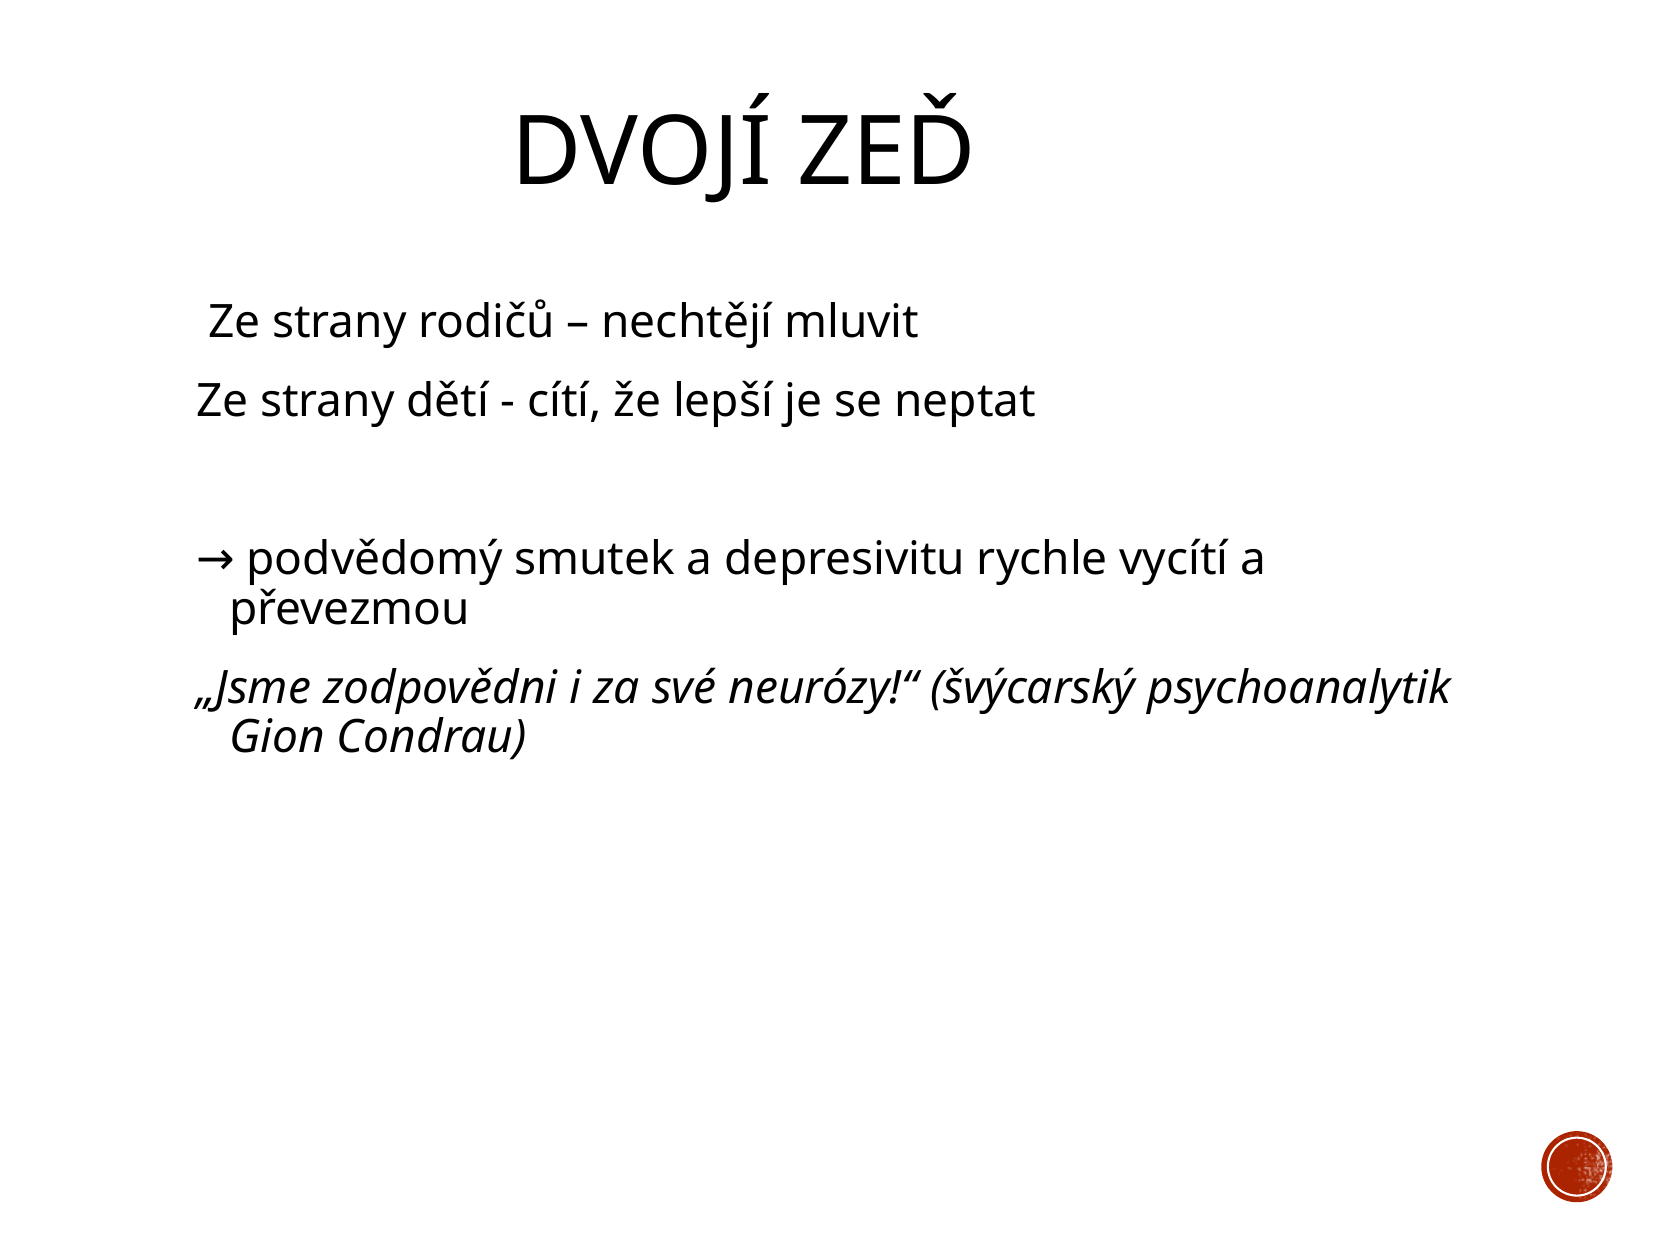

# Dvojí zeď
 Ze strany rodičů – nechtějí mluvit
Ze strany dětí - cítí, že lepší je se neptat
→ podvědomý smutek a depresivitu rychle vycítí a převezmou
„Jsme zodpovědni i za své neurózy!“ (švýcarský psychoanalytik Gion Condrau)